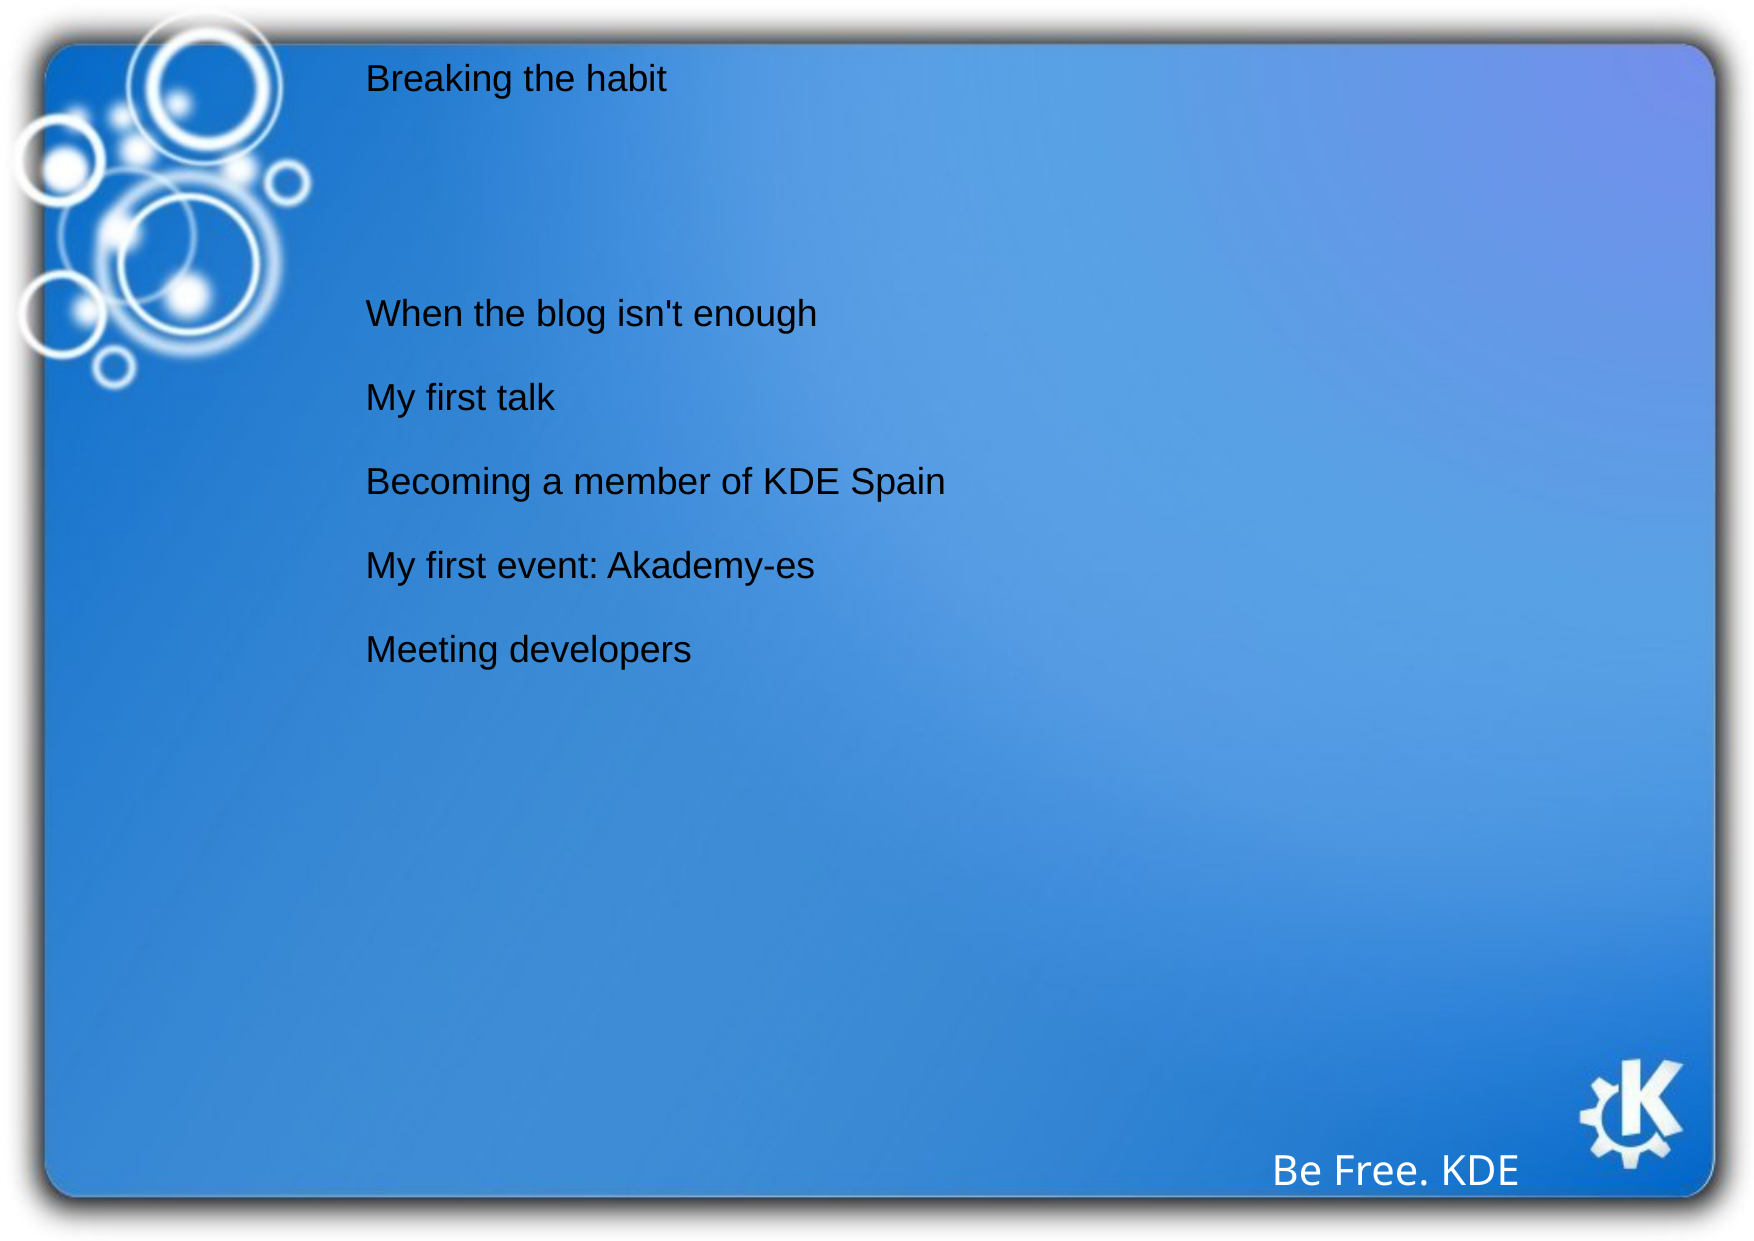

Breaking the habit
When the blog isn't enough
My first talk
Becoming a member of KDE Spain
My first event: Akademy-es
Meeting developers